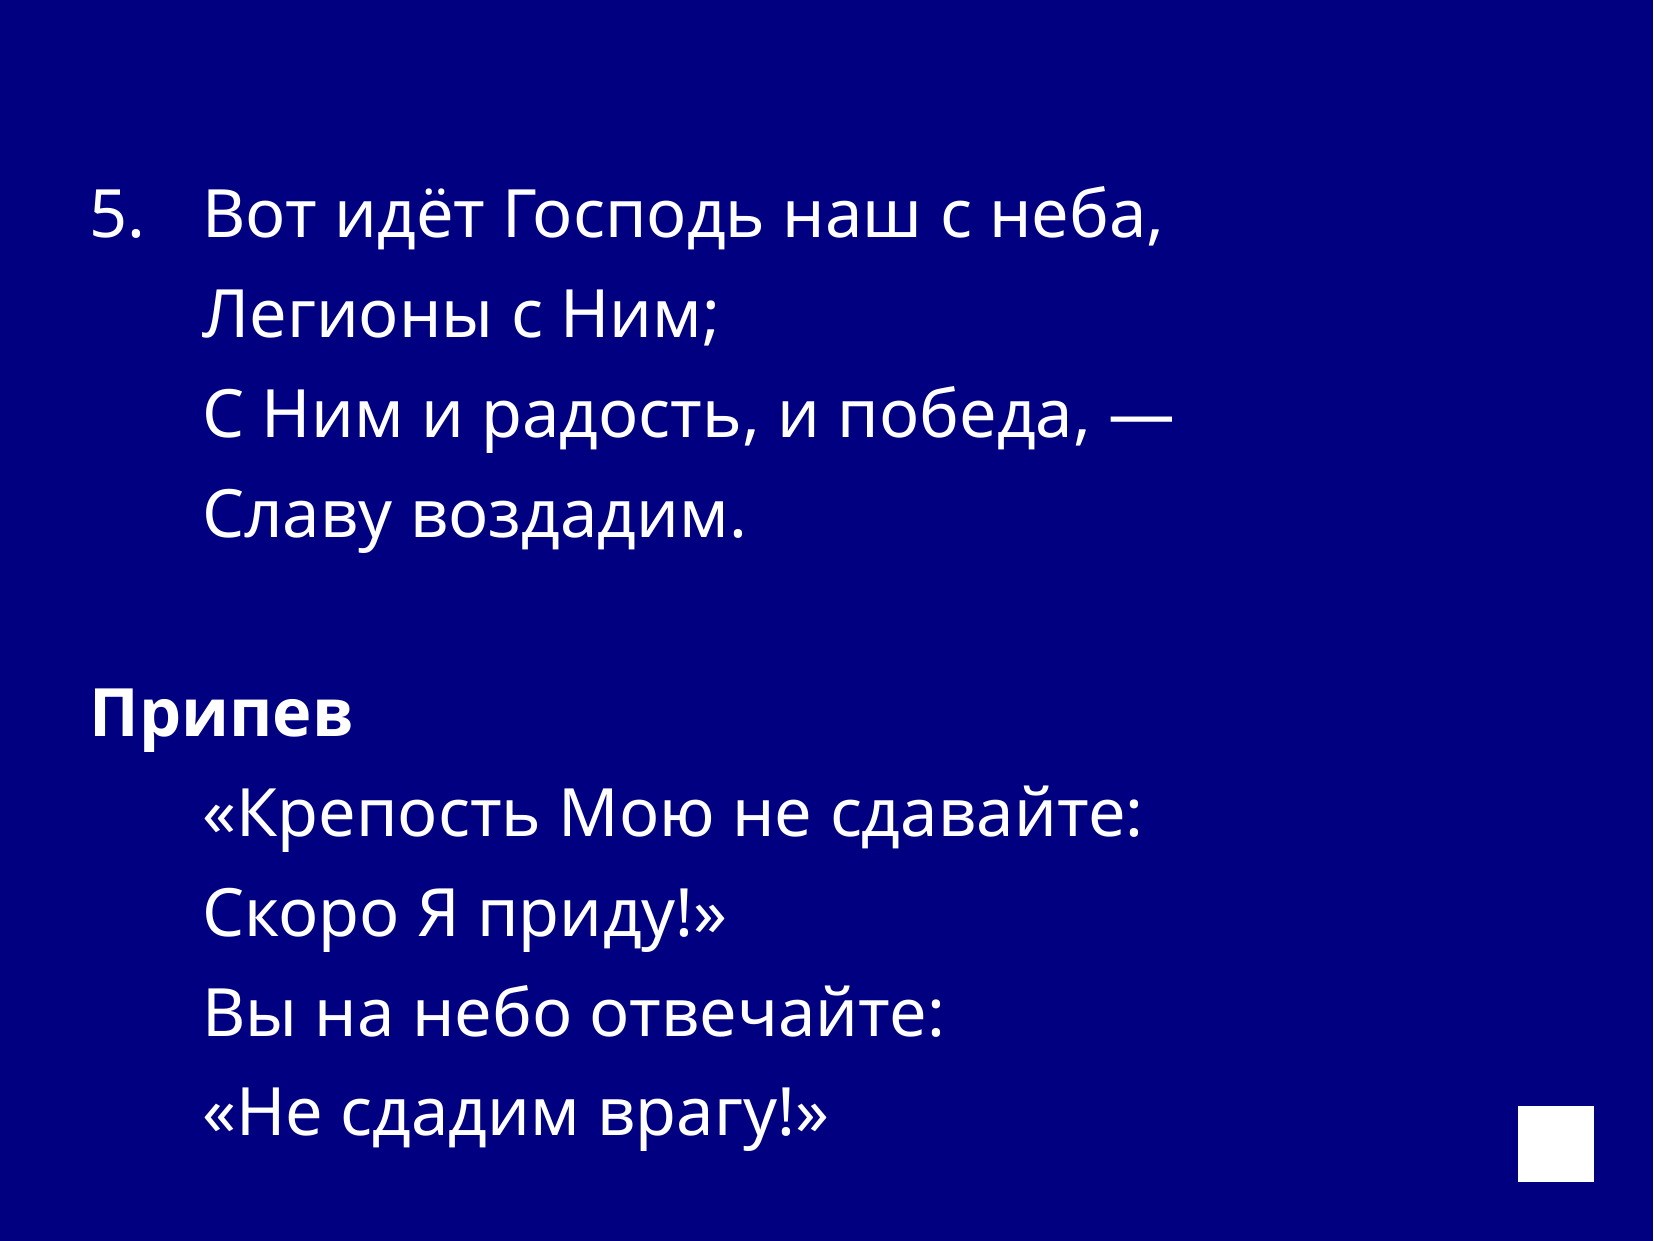

5.	Вот идёт Господь наш с неба,
	Легионы с Ним;
	С Ним и радость, и победа, —
	Славу воздадим.
Припев
	«Крепость Мою не сдавайте:
	Скоро Я приду!»
	Вы на небо отвечайте:
	«Не сдадим врагу!»